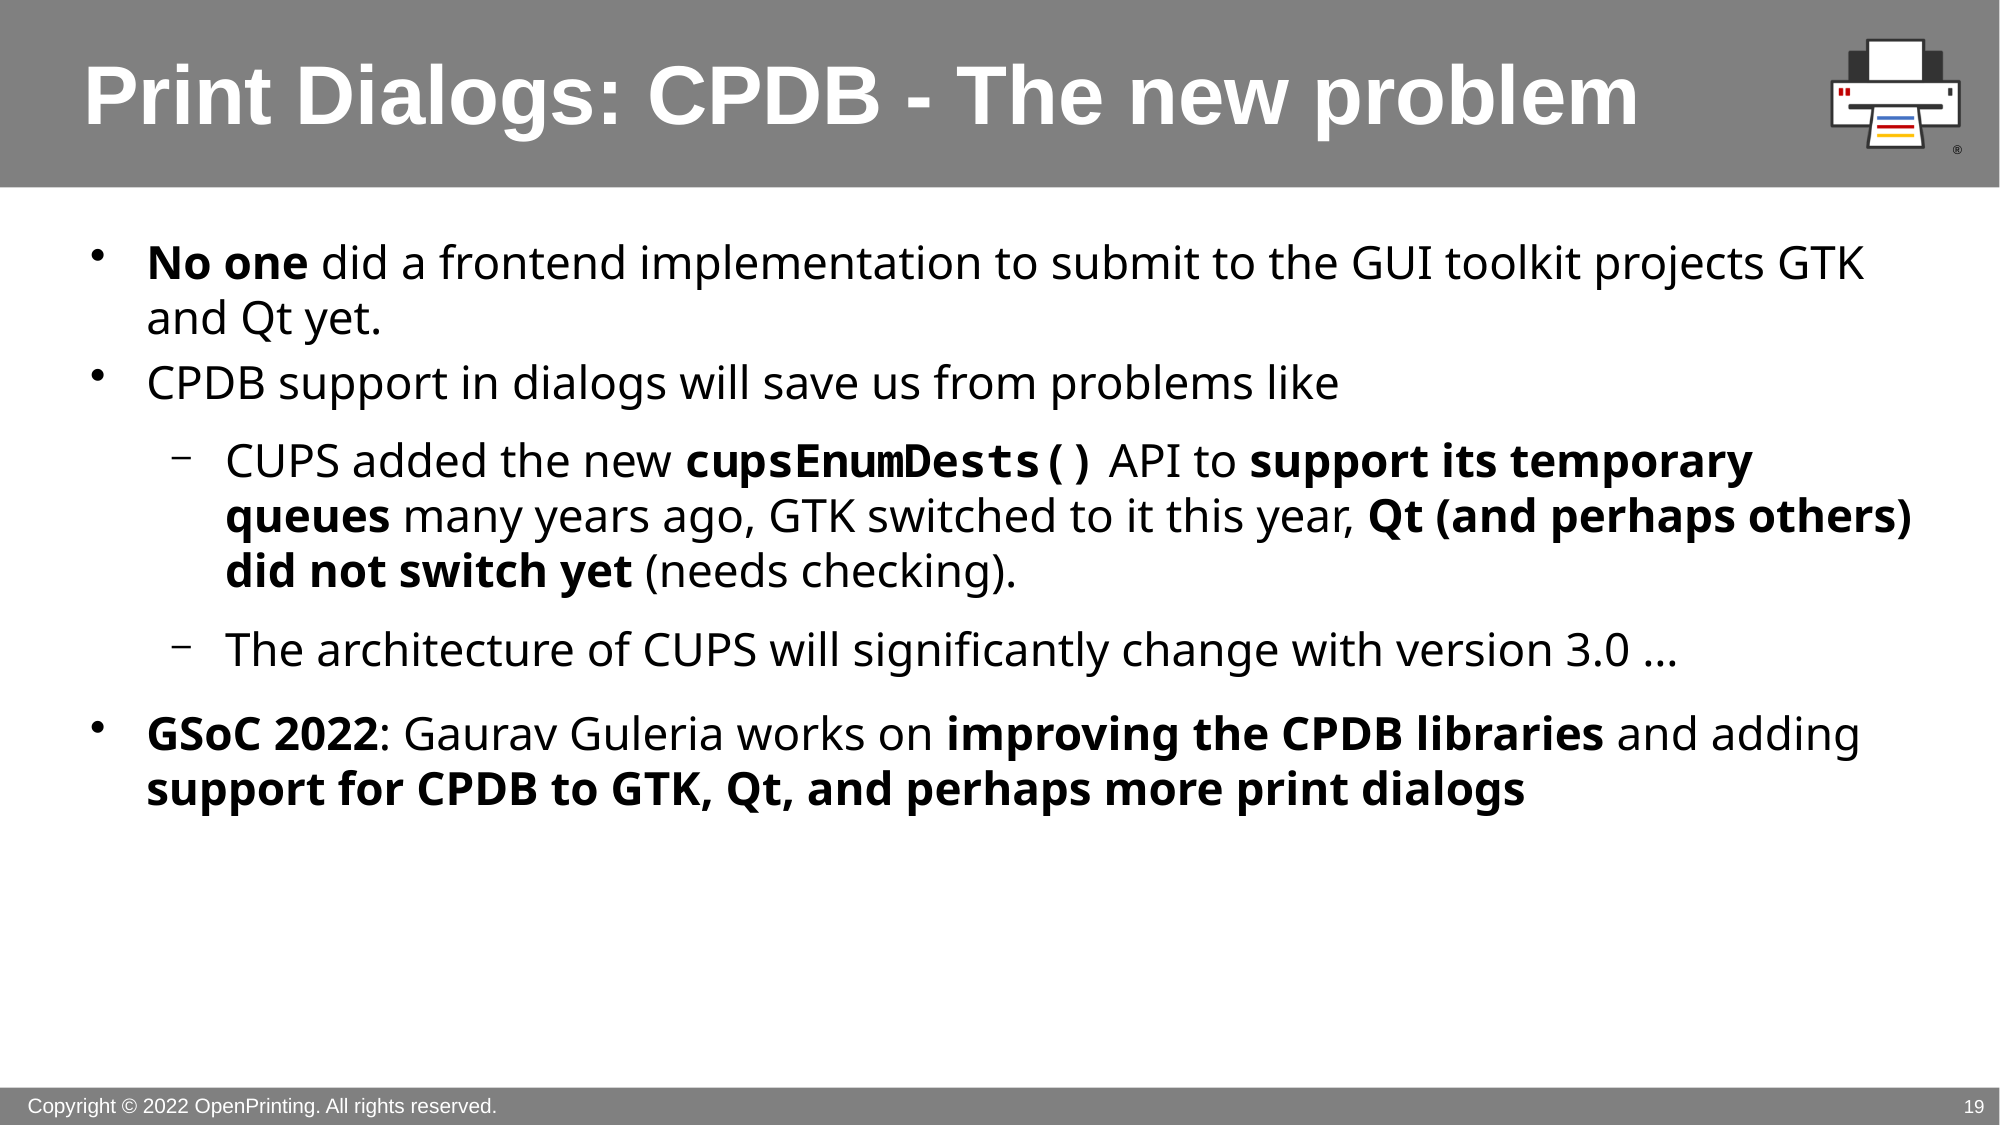

Print Dialogs: CPDB - The new problem
# No one did a frontend implementation to submit to the GUI toolkit projects GTK and Qt yet.
CPDB support in dialogs will save us from problems like
CUPS added the new cupsEnumDests() API to support its temporary queues many years ago, GTK switched to it this year, Qt (and perhaps others) did not switch yet (needs checking).
The architecture of CUPS will significantly change with version 3.0 …
GSoC 2022: Gaurav Guleria works on improving the CPDB libraries and adding support for CPDB to GTK, Qt, and perhaps more print dialogs